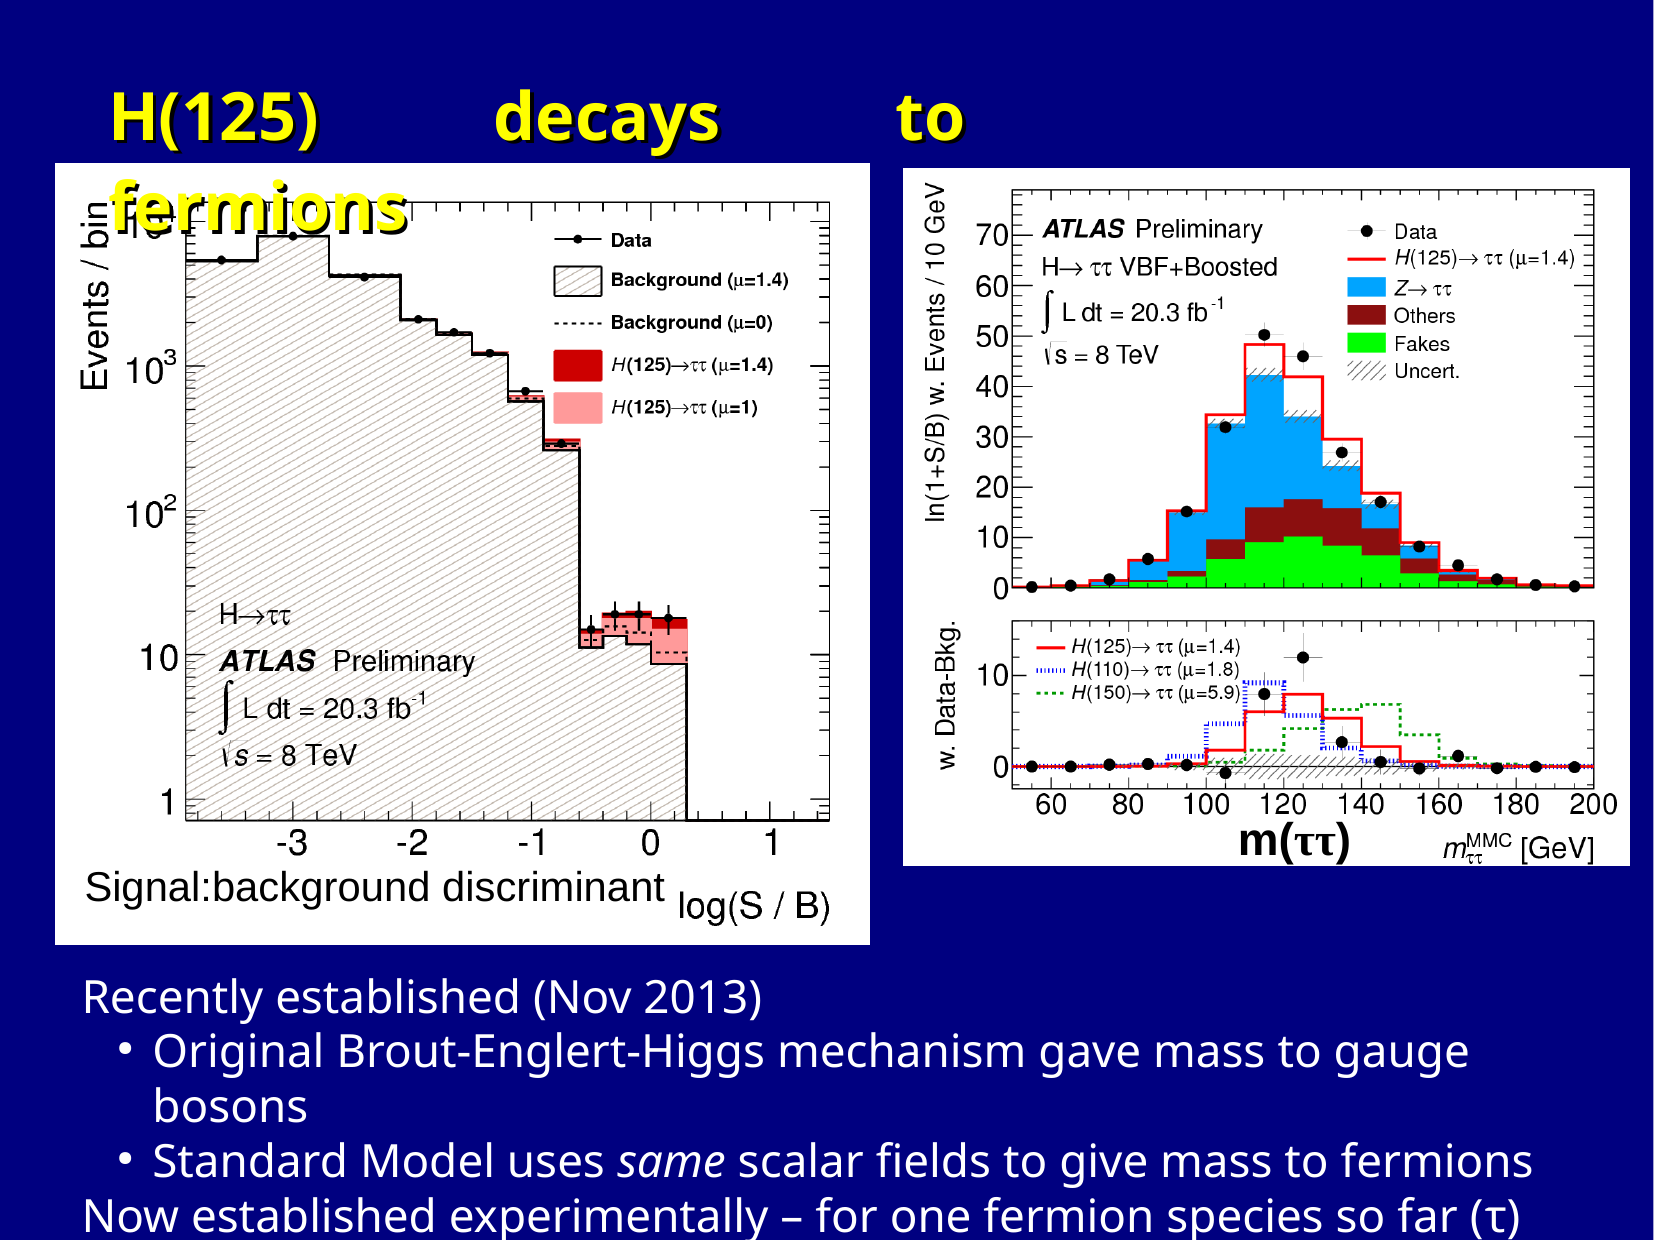

H(125) decays to fermions
m(ττ)
Signal:background discriminant
Recently established (Nov 2013)
Original Brout-Englert-Higgs mechanism gave mass to gauge bosons
Standard Model uses same scalar fields to give mass to fermions
Now established experimentally – for one fermion species so far (τ)